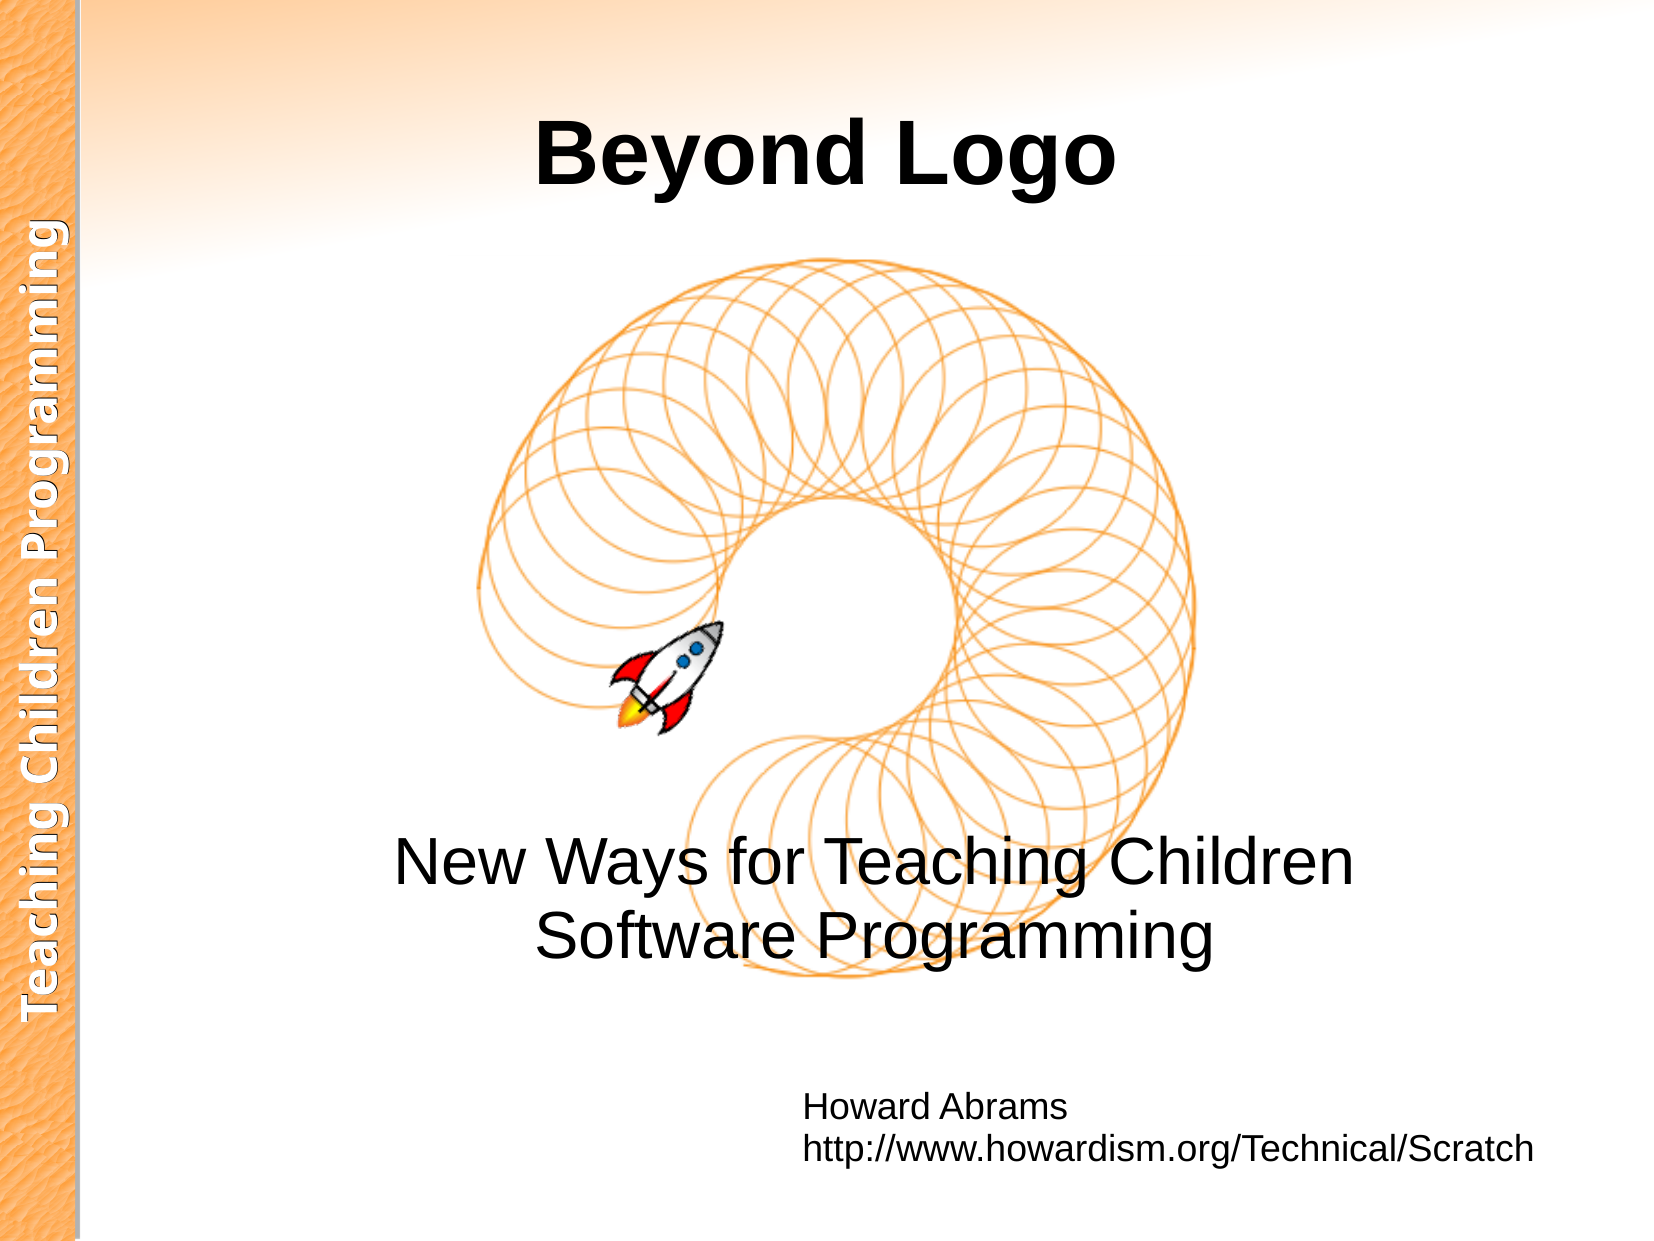

# Beyond Logo
New Ways for Teaching Children
Software Programming
Howard Abrams
http://www.howardism.org/Technical/Scratch